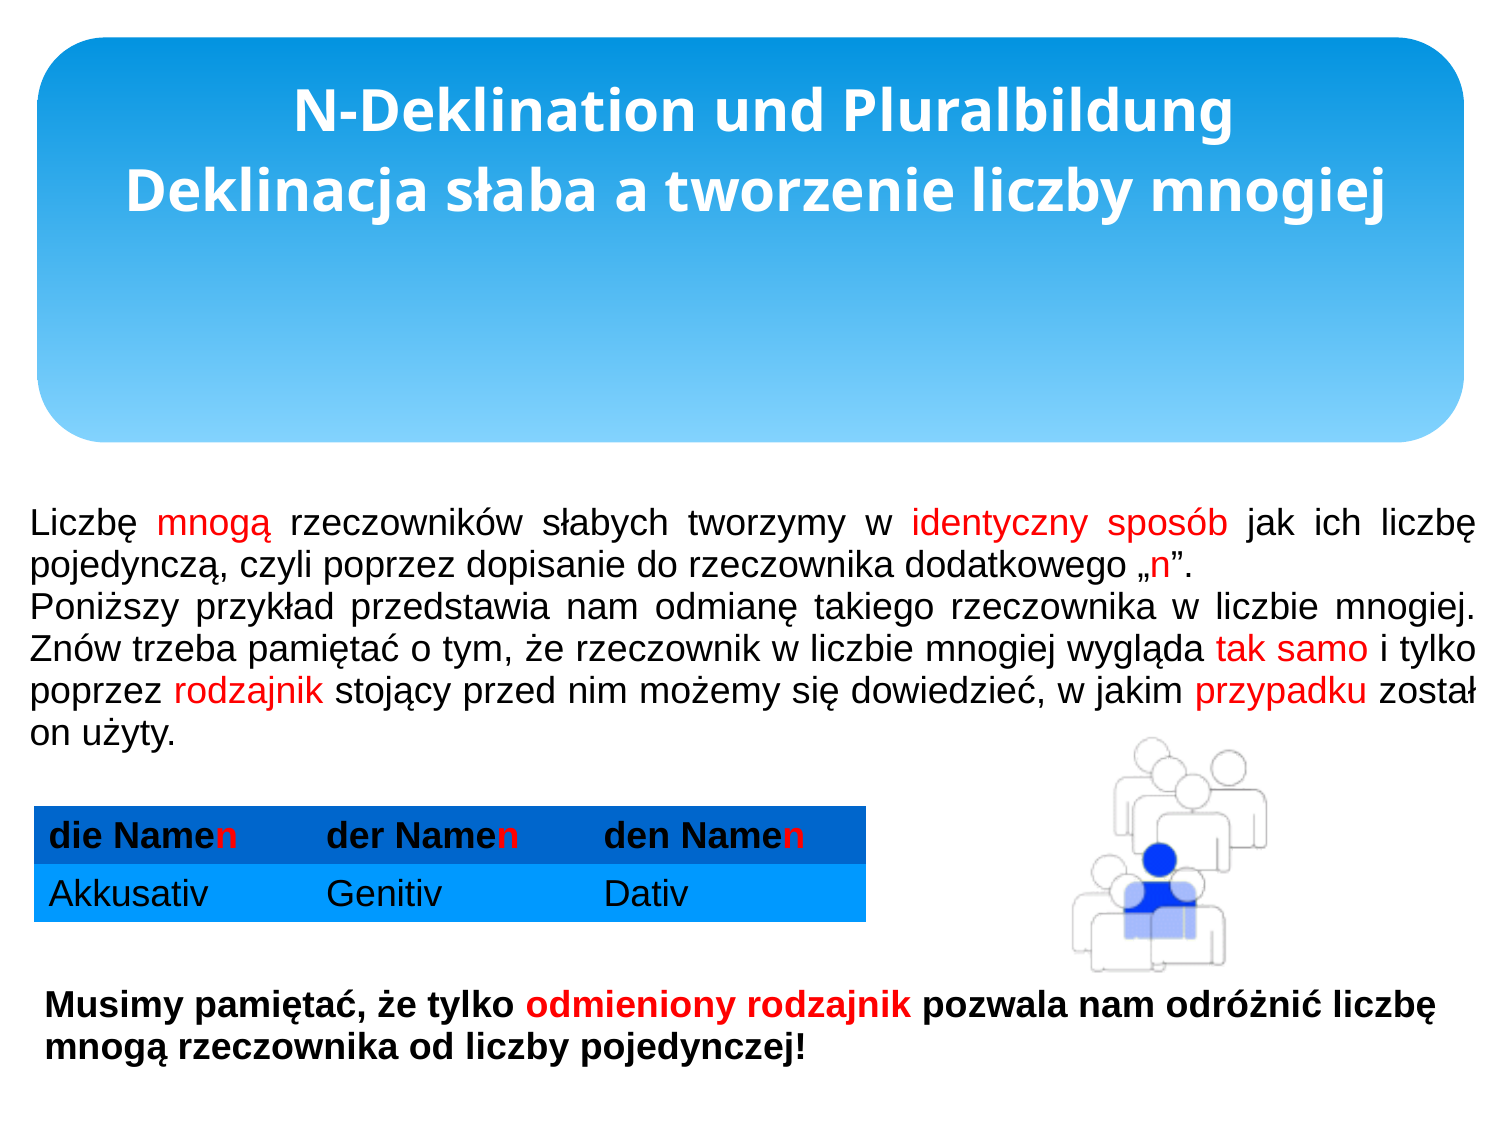

# N-Deklination und Pluralbildung Deklinacja słaba a tworzenie liczby mnogiej
Liczbę mnogą rzeczowników słabych tworzymy w identyczny sposób jak ich liczbę pojedynczą, czyli poprzez dopisanie do rzeczownika dodatkowego „n”.
Poniższy przykład przedstawia nam odmianę takiego rzeczownika w liczbie mnogiej. Znów trzeba pamiętać o tym, że rzeczownik w liczbie mnogiej wygląda tak samo i tylko poprzez rodzajnik stojący przed nim możemy się dowiedzieć, w jakim przypadku został on użyty.
| die Namen | der Namen | den Namen |
| --- | --- | --- |
| Akkusativ | Genitiv | Dativ |
Musimy pamiętać, że tylko odmieniony rodzajnik pozwala nam odróżnić liczbę
mnogą rzeczownika od liczby pojedynczej!